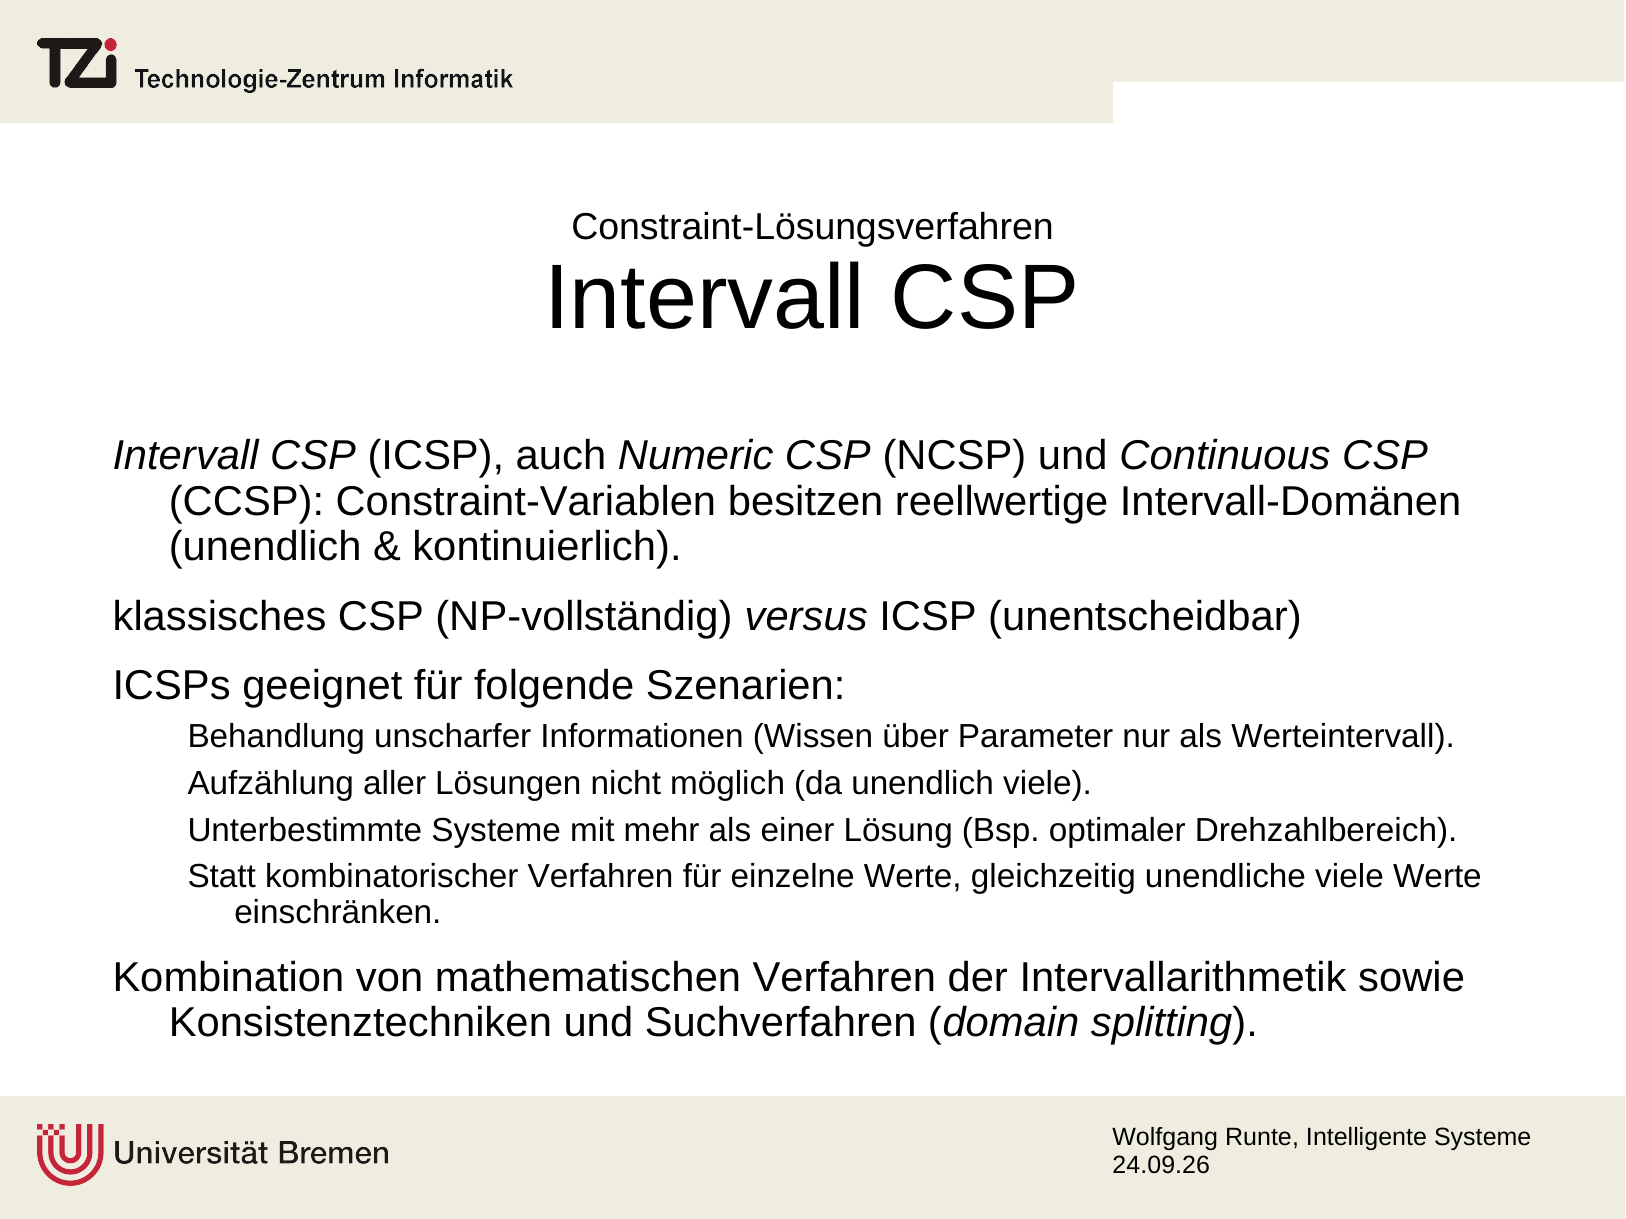

Constraint-Lösungsverfahren
Intervall CSP
# Intervall CSP (ICSP), auch Numeric CSP (NCSP) und Continuous CSP (CCSP): Constraint-Variablen besitzen reellwertige Intervall-Domänen (unendlich & kontinuierlich).
klassisches CSP (NP-vollständig) versus ICSP (unentscheidbar)
ICSPs geeignet für folgende Szenarien:
Behandlung unscharfer Informationen (Wissen über Parameter nur als Werteintervall).
Aufzählung aller Lösungen nicht möglich (da unendlich viele).
Unterbestimmte Systeme mit mehr als einer Lösung (Bsp. optimaler Drehzahlbereich).
Statt kombinatorischer Verfahren für einzelne Werte, gleichzeitig unendliche viele Werte einschränken.
Kombination von mathematischen Verfahren der Intervallarithmetik sowie Konsistenztechniken und Suchverfahren (domain splitting).